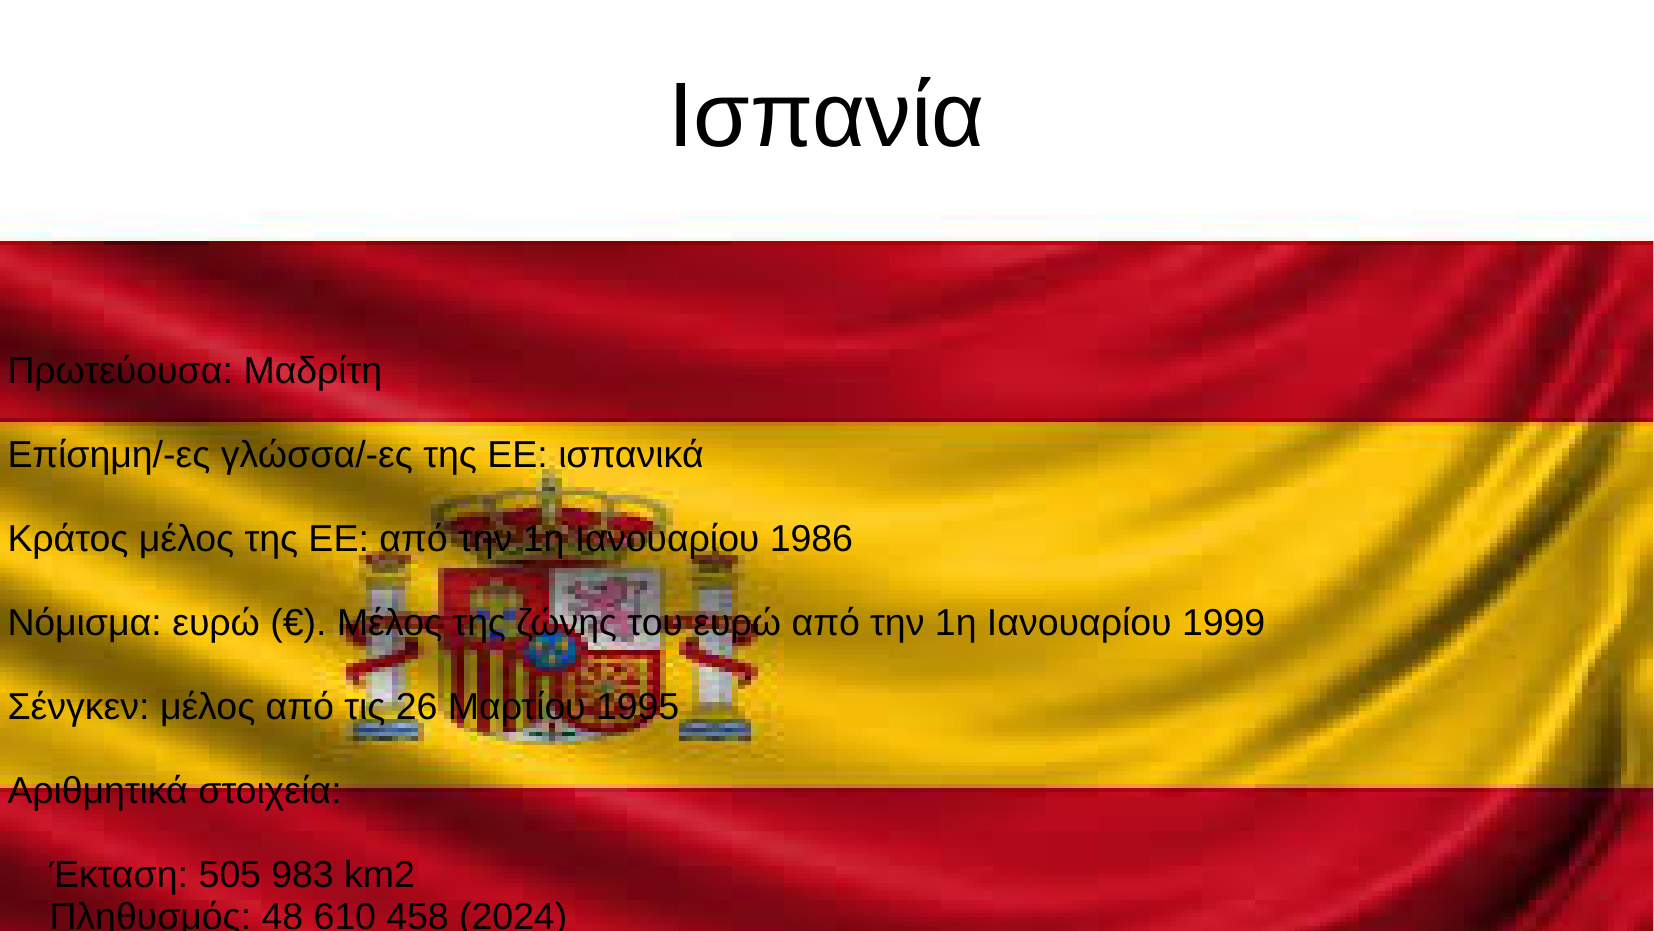

# Ισπανία
Πρωτεύουσα: Μαδρίτη
Επίσημη/-ες γλώσσα/-ες της ΕΕ: ισπανικά
Κράτος μέλος της ΕΕ: από την 1η Ιανουαρίου 1986
Νόμισμα: ευρώ (€). Μέλος της ζώνης του ευρώ από την 1η Ιανουαρίου 1999
Σένγκεν: μέλος από τις 26 Μαρτίου 1995
Αριθμητικά στοιχεία:
 Έκταση: 505 983 km2
 Πληθυσμός: 48 610 458 (2024)